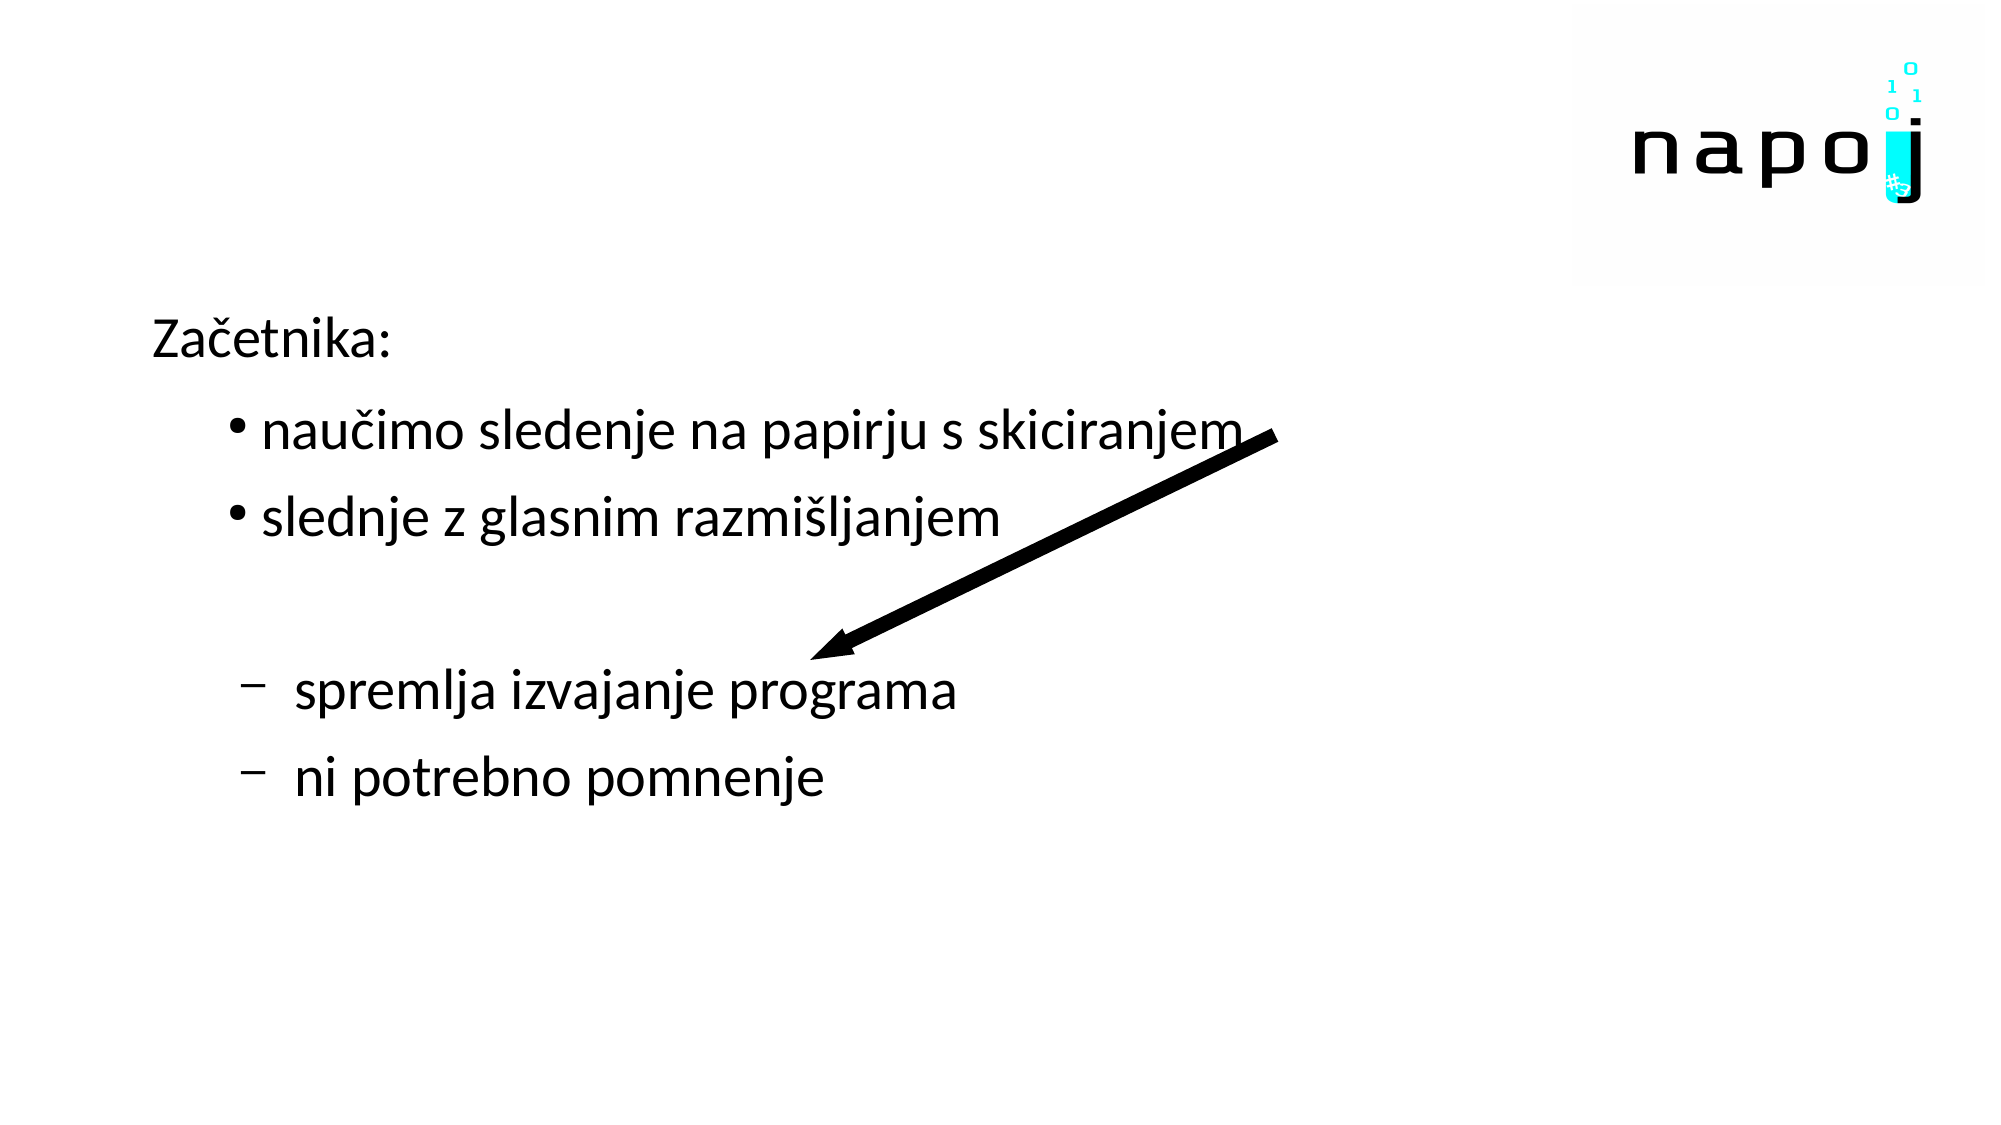

#
Začetnika:
 naučimo sledenje na papirju s skiciranjem
 slednje z glasnim razmišljanjem
spremlja izvajanje programa
ni potrebno pomnenje